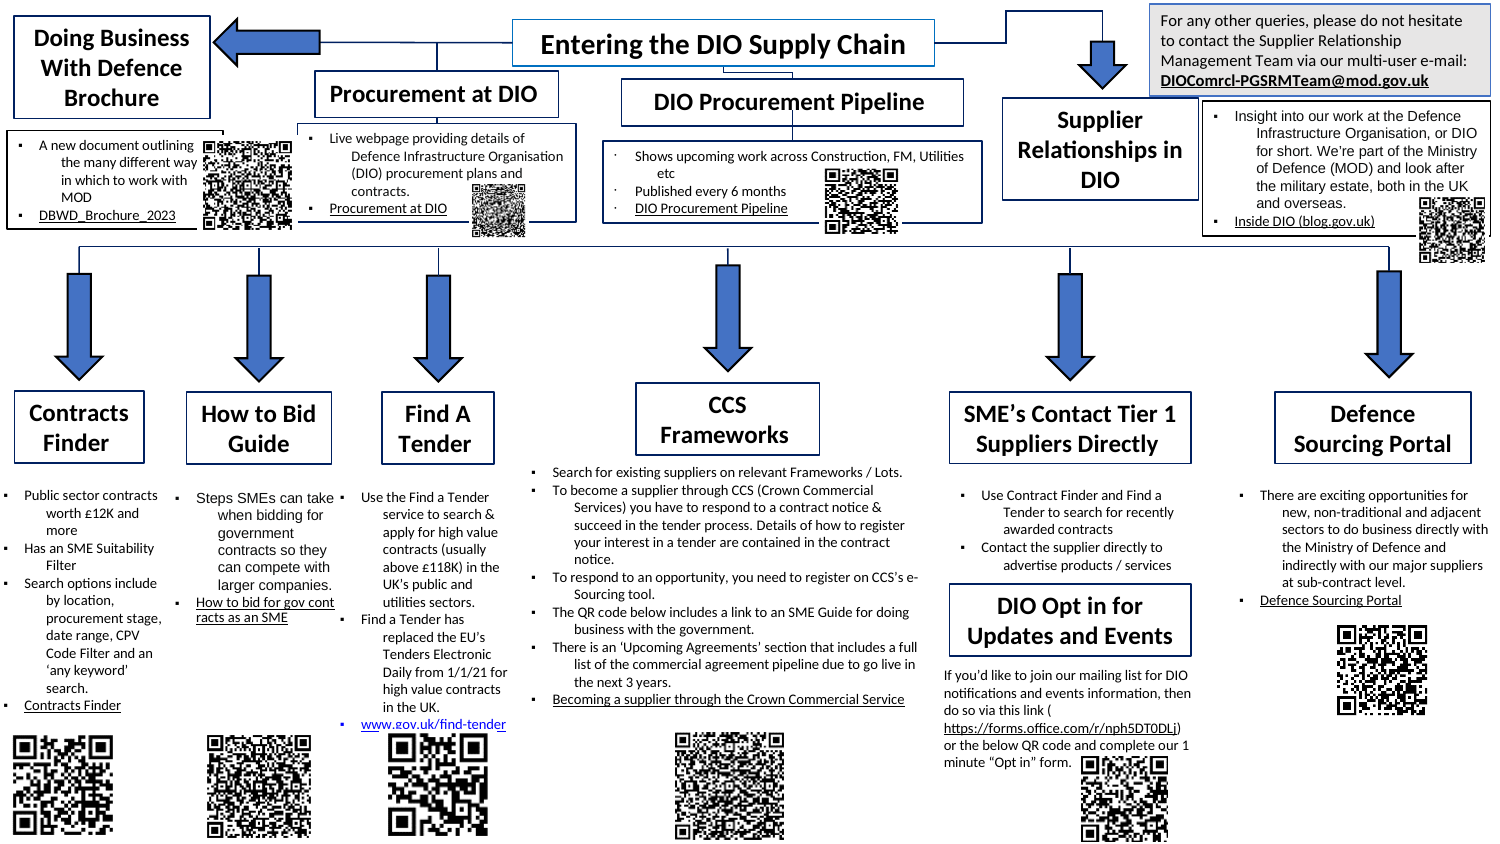

For any other queries, please do not hesitate to contact the Supplier Relationship Management Team via our multi-user e-mail:
DIOComrcl-PGSRMTeam@mod.gov.uk
Doing Business With Defence Brochure
Entering the DIO Supply Chain
Procurement at DIO
# DIO Procurement Pipeline
Supplier Relationships in DIO
Insight into our work at the Defence Infrastructure Organisation, or DIO for short. We’re part of the Ministry of Defence (MOD) and look after the military estate, both in the UK and overseas.
Inside DIO (blog.gov.uk)
Live webpage providing details of Defence Infrastructure Organisation (DIO) procurement plans and contracts.
Procurement at DIO
A new document outlining the many different ways in which to work with MOD
DBWD_Brochure_2023
Shows upcoming work across Construction, FM, Utilities etc
Published every 6 months
DIO Procurement Pipeline
CCS Frameworks
Contracts Finder
SME’s Contact Tier 1 Suppliers Directly
Defence Sourcing Portal
How to Bid Guide
Find A Tender
Search for existing suppliers on relevant Frameworks / Lots.
To become a supplier through CCS (Crown Commercial Services) you have to respond to a contract notice & succeed in the tender process. Details of how to register your interest in a tender are contained in the contract notice.
To respond to an opportunity, you need to register on CCS’s e-Sourcing tool.
The QR code below includes a link to an SME Guide for doing business with the government.
There is an ‘Upcoming Agreements’ section that includes a full list of the commercial agreement pipeline due to go live in the next 3 years.
Becoming a supplier through the Crown Commercial Service
Use Contract Finder and Find a Tender to search for recently awarded contracts
Contact the supplier directly to advertise products / services
There are exciting opportunities for new, non-traditional and adjacent sectors to do business directly with the Ministry of Defence and indirectly with our major suppliers at sub-contract level.
Defence Sourcing Portal
Public sector contracts worth £12K and more
Has an SME Suitability Filter
Search options include by location, procurement stage, date range, CPV Code Filter and an ‘any keyword’ search.
Contracts Finder
Use the Find a Tender service to search & apply for high value contracts (usually above £118K) in the UK’s public and utilities sectors.
Find a Tender has replaced the EU’s Tenders Electronic Daily from 1/1/21 for high value contracts in the UK.
www.gov.uk/find-tender
Steps SMEs can take when bidding for government contracts so they can compete with larger companies.
How to bid for gov contracts as an SME
DIO Opt in for Updates and Events
If you’d like to join our mailing list for DIO notifications and events information, then do so via this link (https://forms.office.com/r/nph5DT0DLj) or the below QR code and complete our 1 minute “Opt in” form.